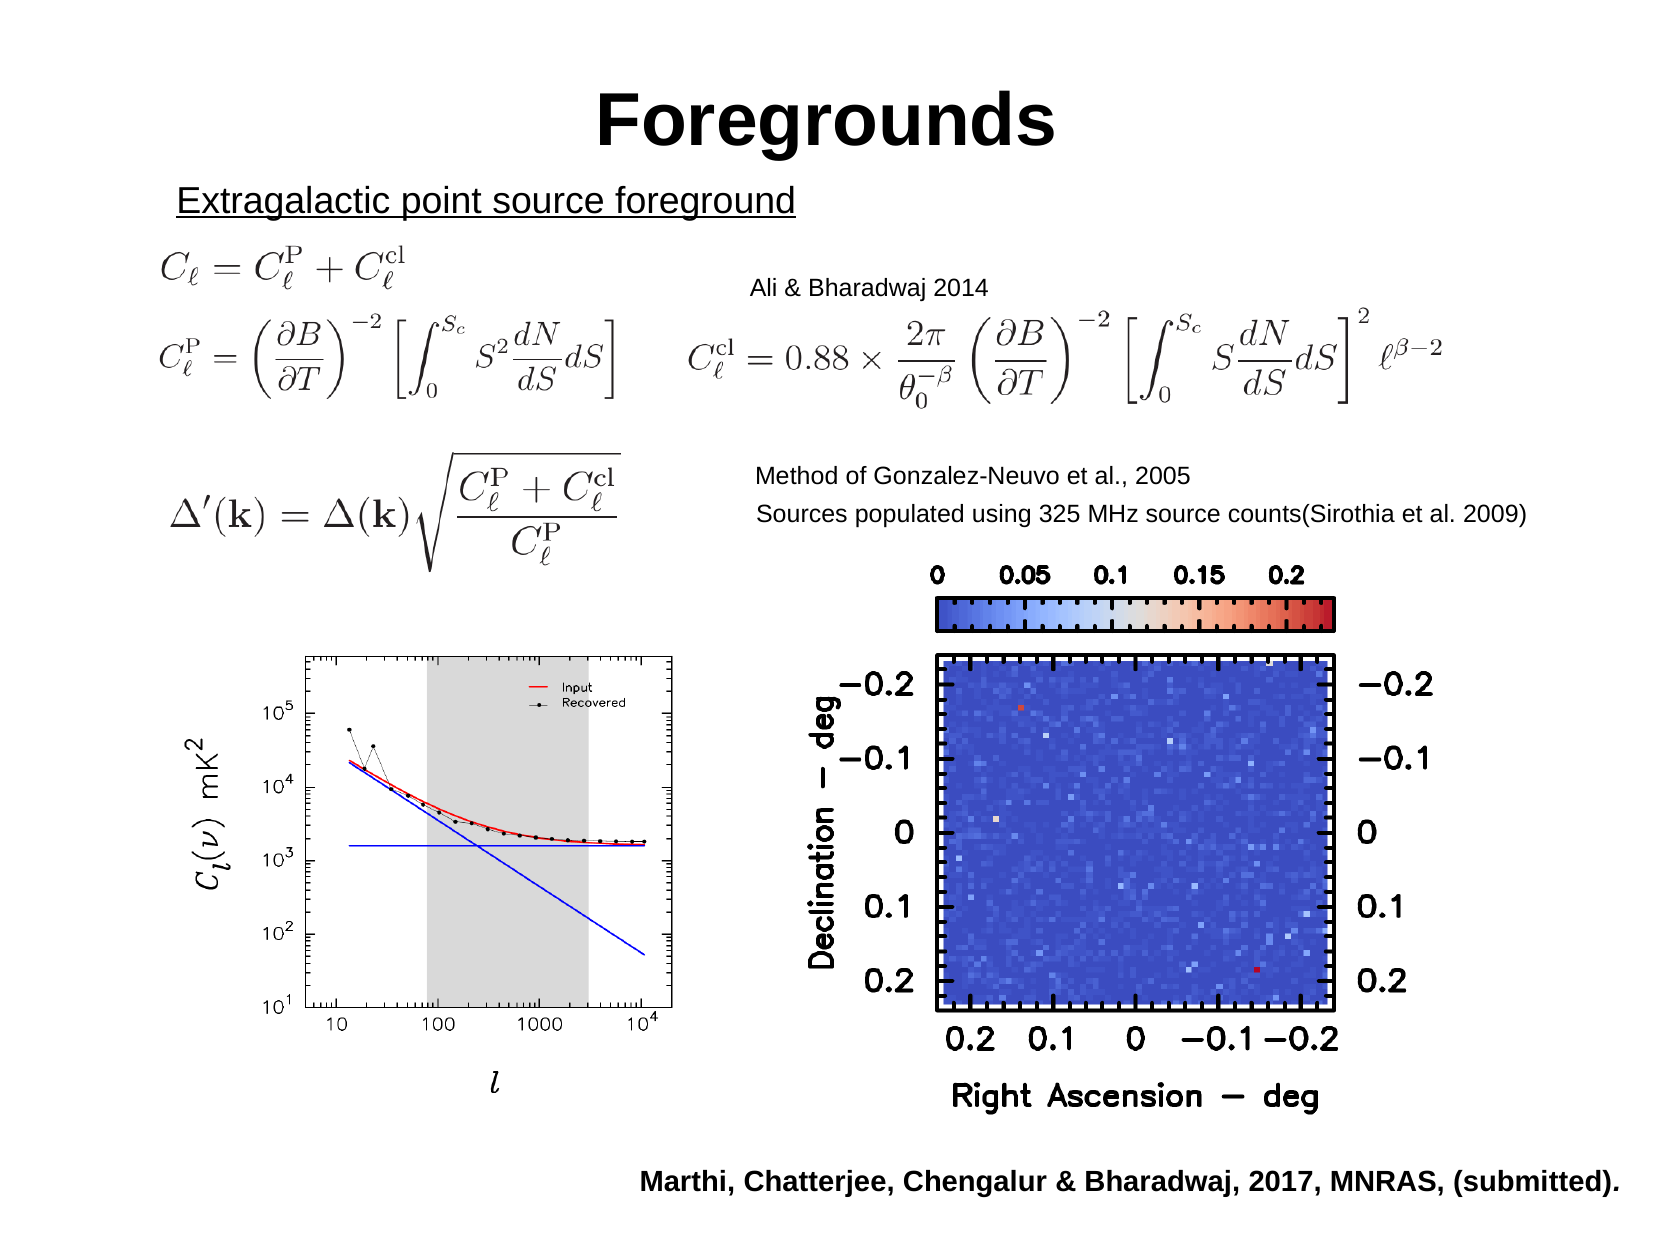

# Foregrounds
Extragalactic point source foreground
Ali & Bharadwaj 2014
Method of Gonzalez-Neuvo et al., 2005
 Sources populated using 325 MHz source counts(Sirothia et al. 2009)
Marthi, Chatterjee, Chengalur & Bharadwaj, 2017, MNRAS, (submitted).